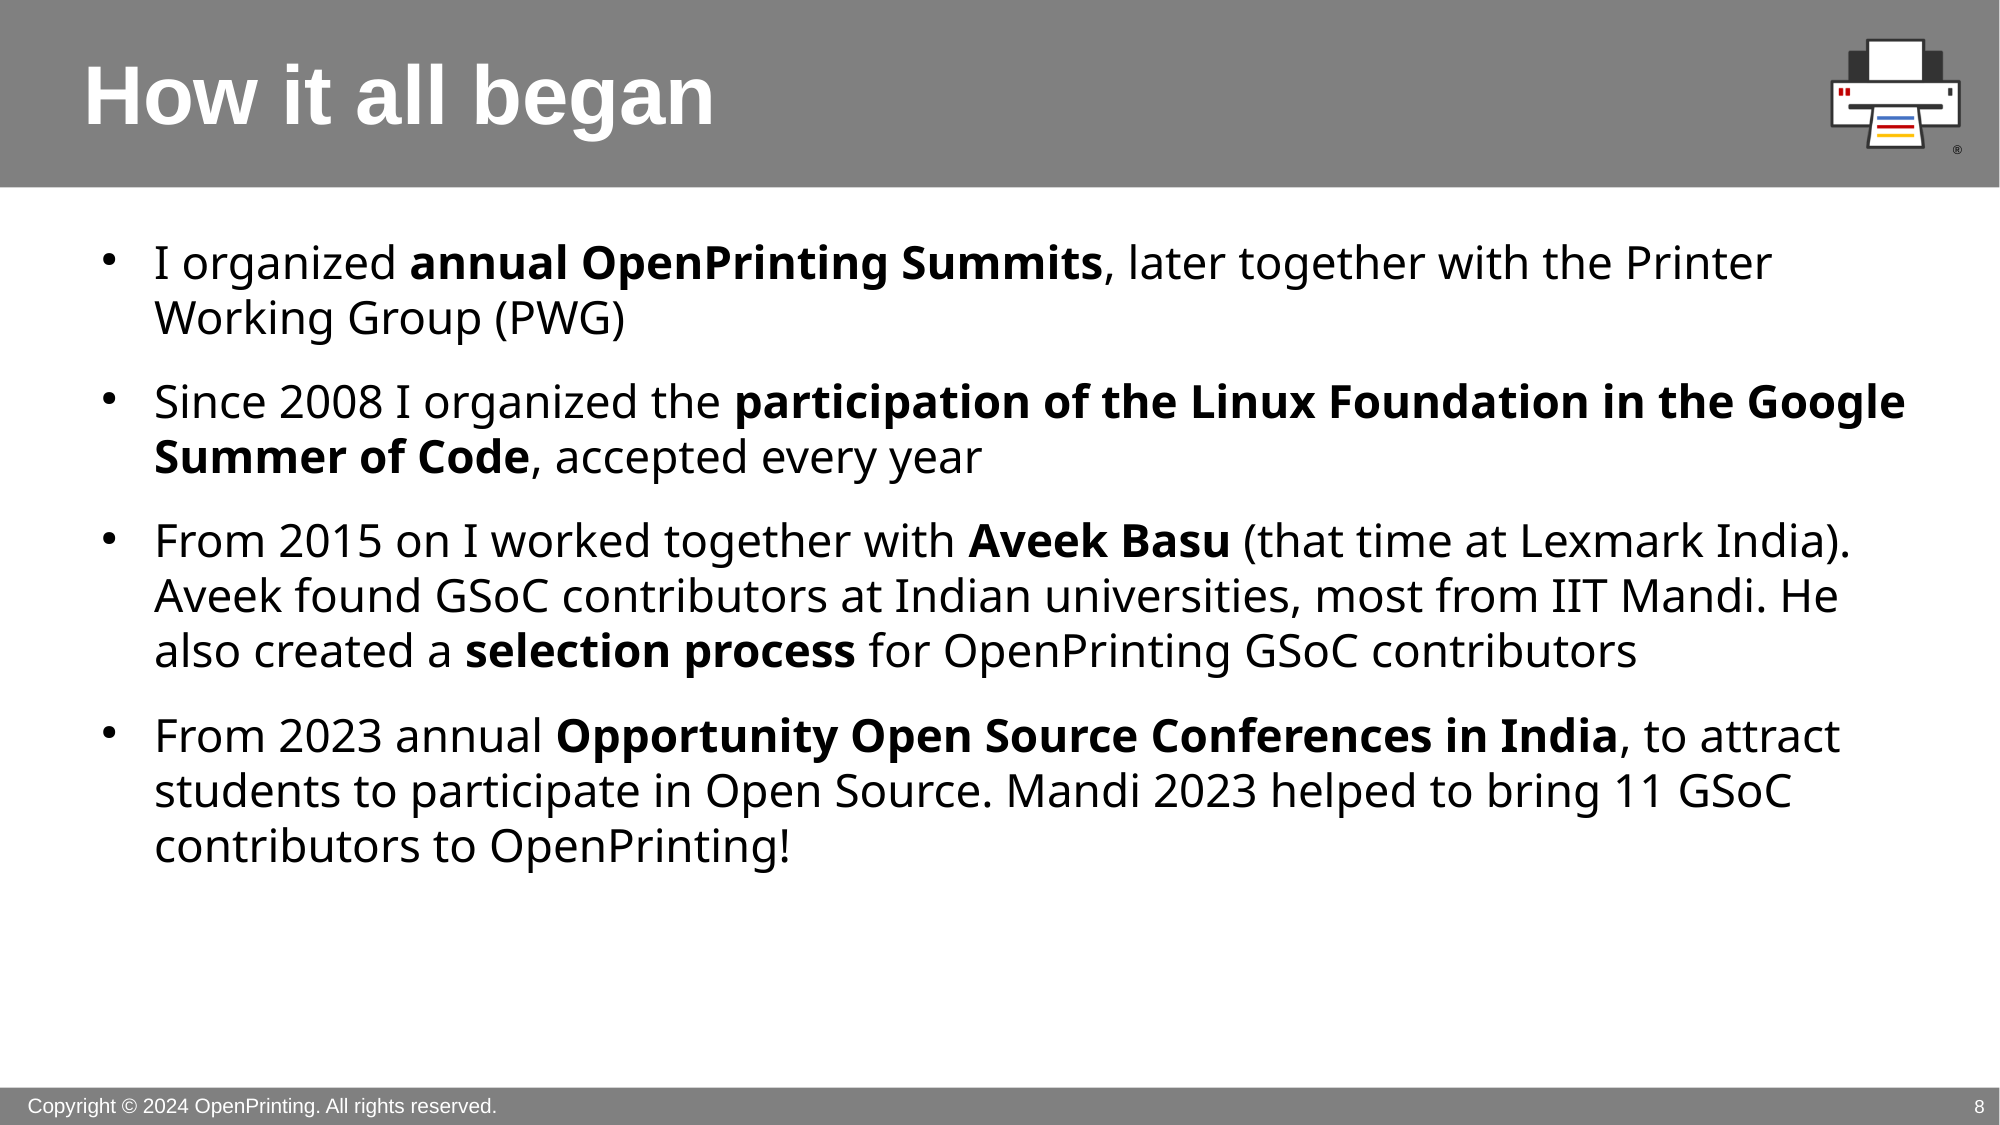

How it all began
# I organized annual OpenPrinting Summits, later together with the Printer Working Group (PWG)
Since 2008 I organized the participation of the Linux Foundation in the Google Summer of Code, accepted every year
From 2015 on I worked together with Aveek Basu (that time at Lexmark India). Aveek found GSoC contributors at Indian universities, most from IIT Mandi. He also created a selection process for OpenPrinting GSoC contributors
From 2023 annual Opportunity Open Source Conferences in India, to attract students to participate in Open Source. Mandi 2023 helped to bring 11 GSoC contributors to OpenPrinting!